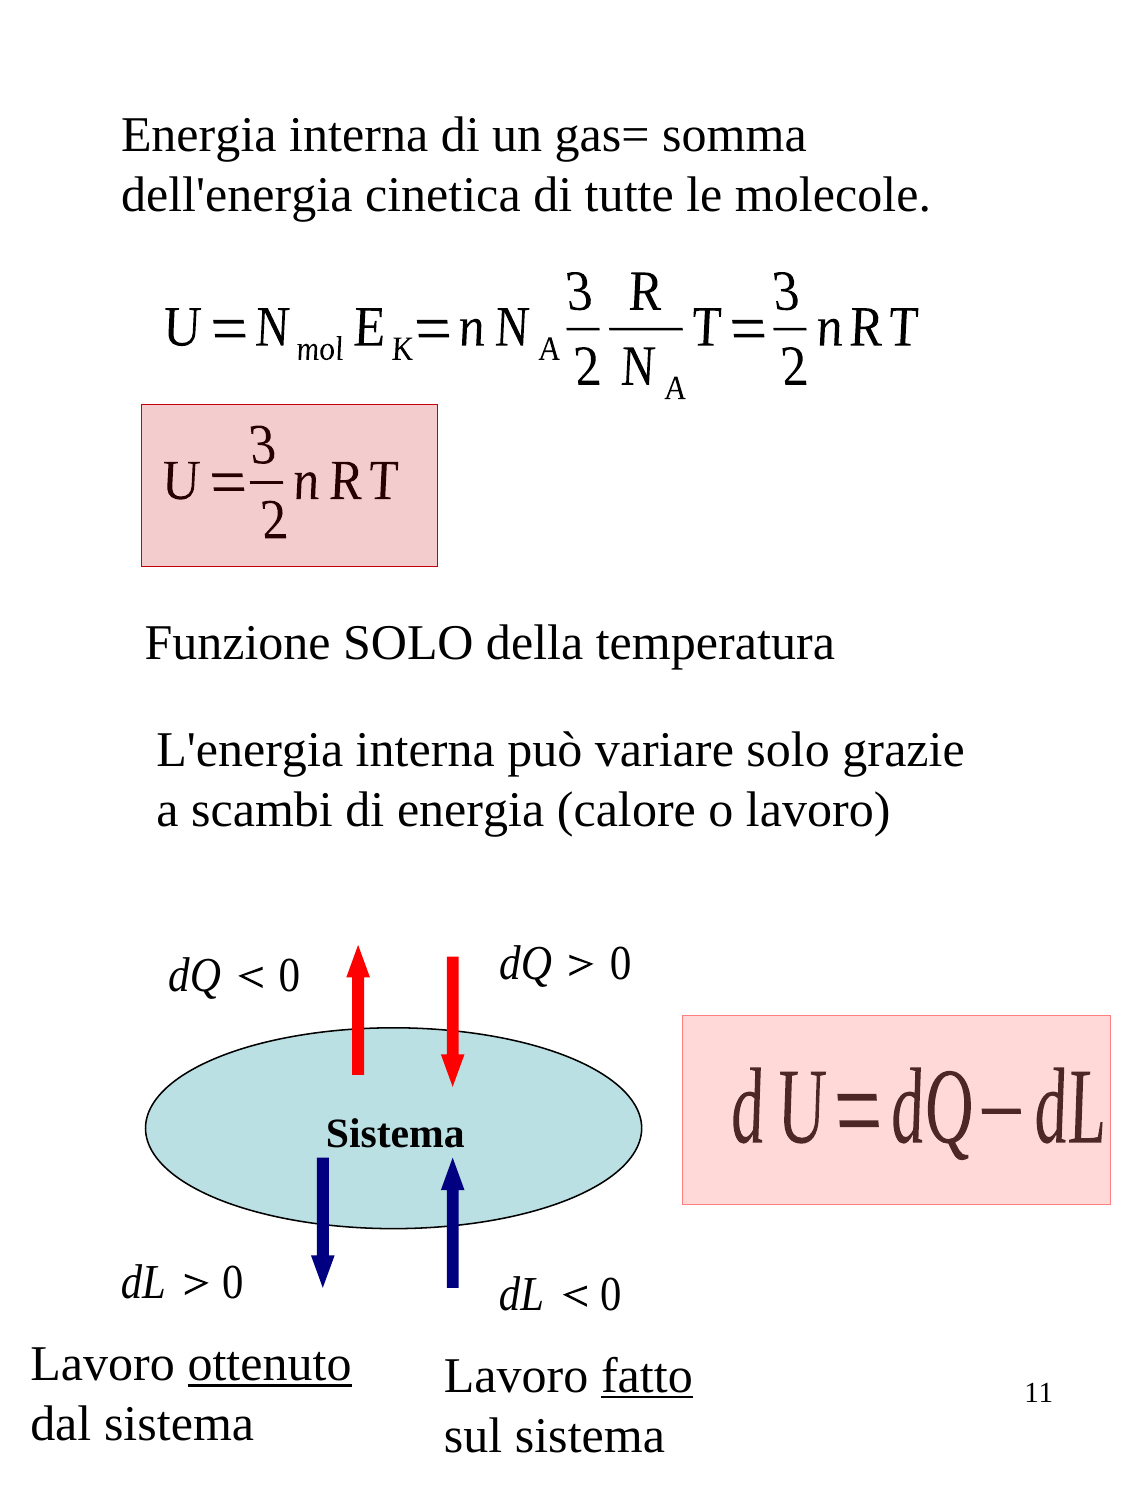

Energia interna di un gas= somma dell'energia cinetica di tutte le molecole.
Funzione SOLO della temperatura
L'energia interna può variare solo grazie a scambi di energia (calore o lavoro)
Sistema
Lavoro ottenuto
dal sistema
Lavoro fatto
sul sistema